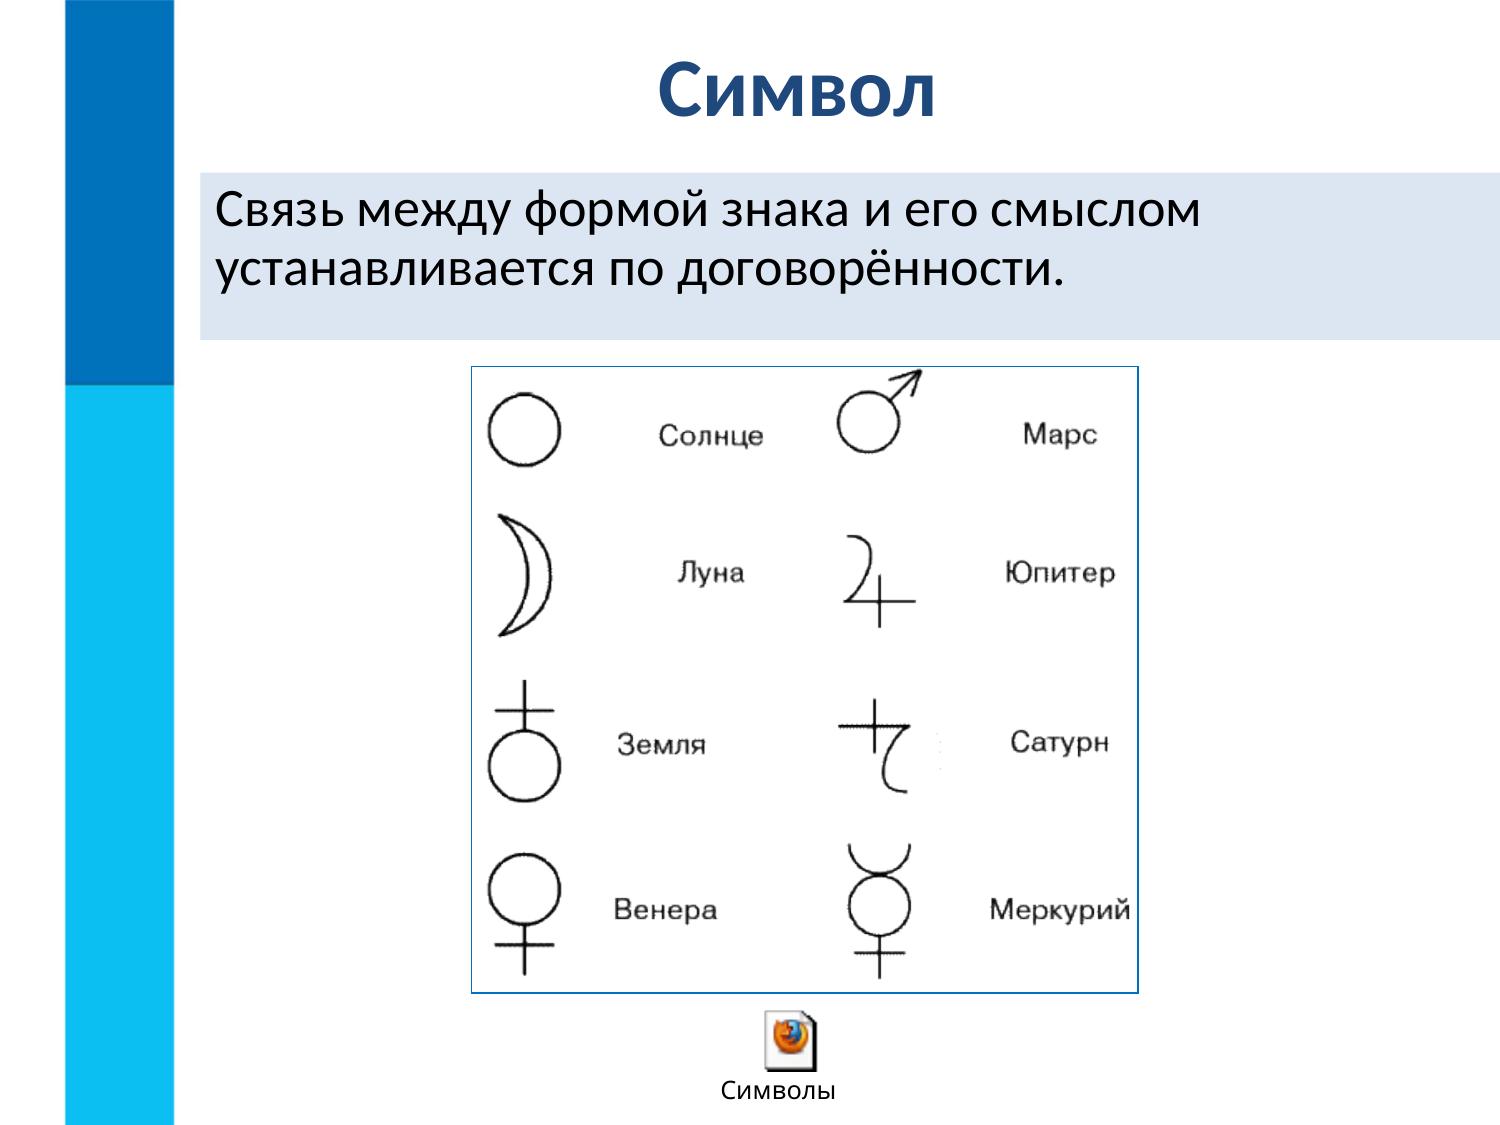

Символ
Связь между формой знака и его смыслом устанавливается по договорённости.
Символы